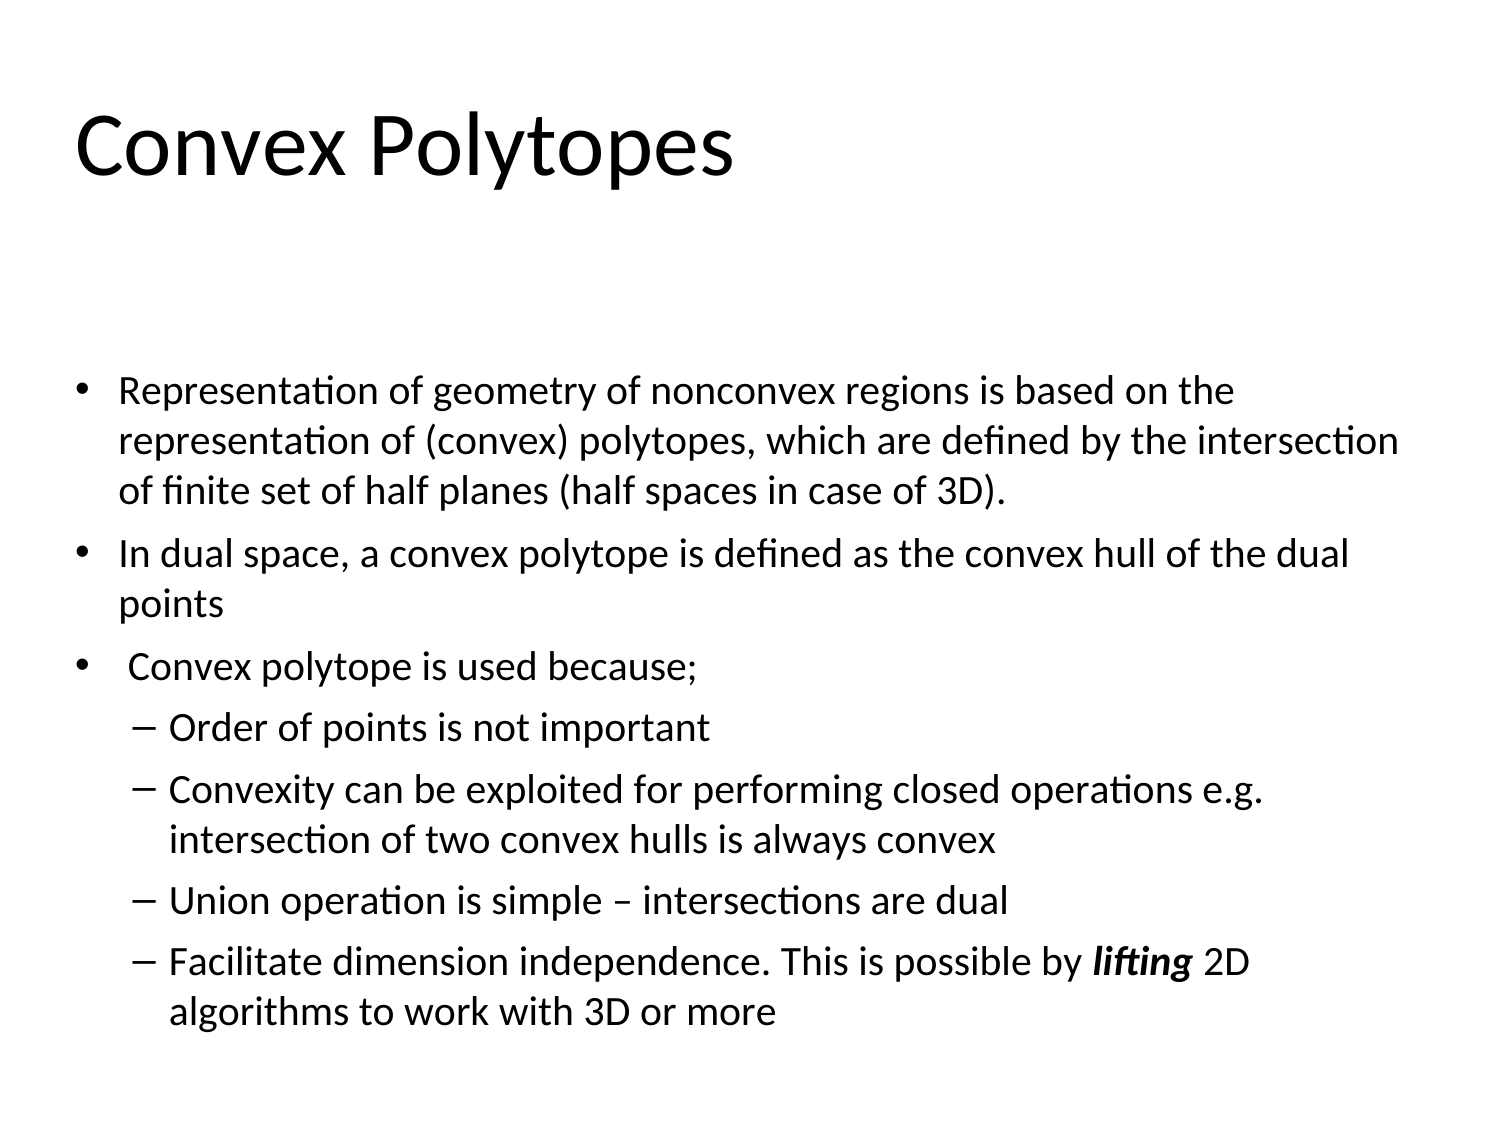

# Convex Polytopes
Representation of geometry of nonconvex regions is based on the representation of (convex) polytopes, which are defined by the intersection of finite set of half planes (half spaces in case of 3D).
In dual space, a convex polytope is defined as the convex hull of the dual points
 Convex polytope is used because;
Order of points is not important
Convexity can be exploited for performing closed operations e.g. intersection of two convex hulls is always convex
Union operation is simple – intersections are dual
Facilitate dimension independence. This is possible by lifting 2D algorithms to work with 3D or more